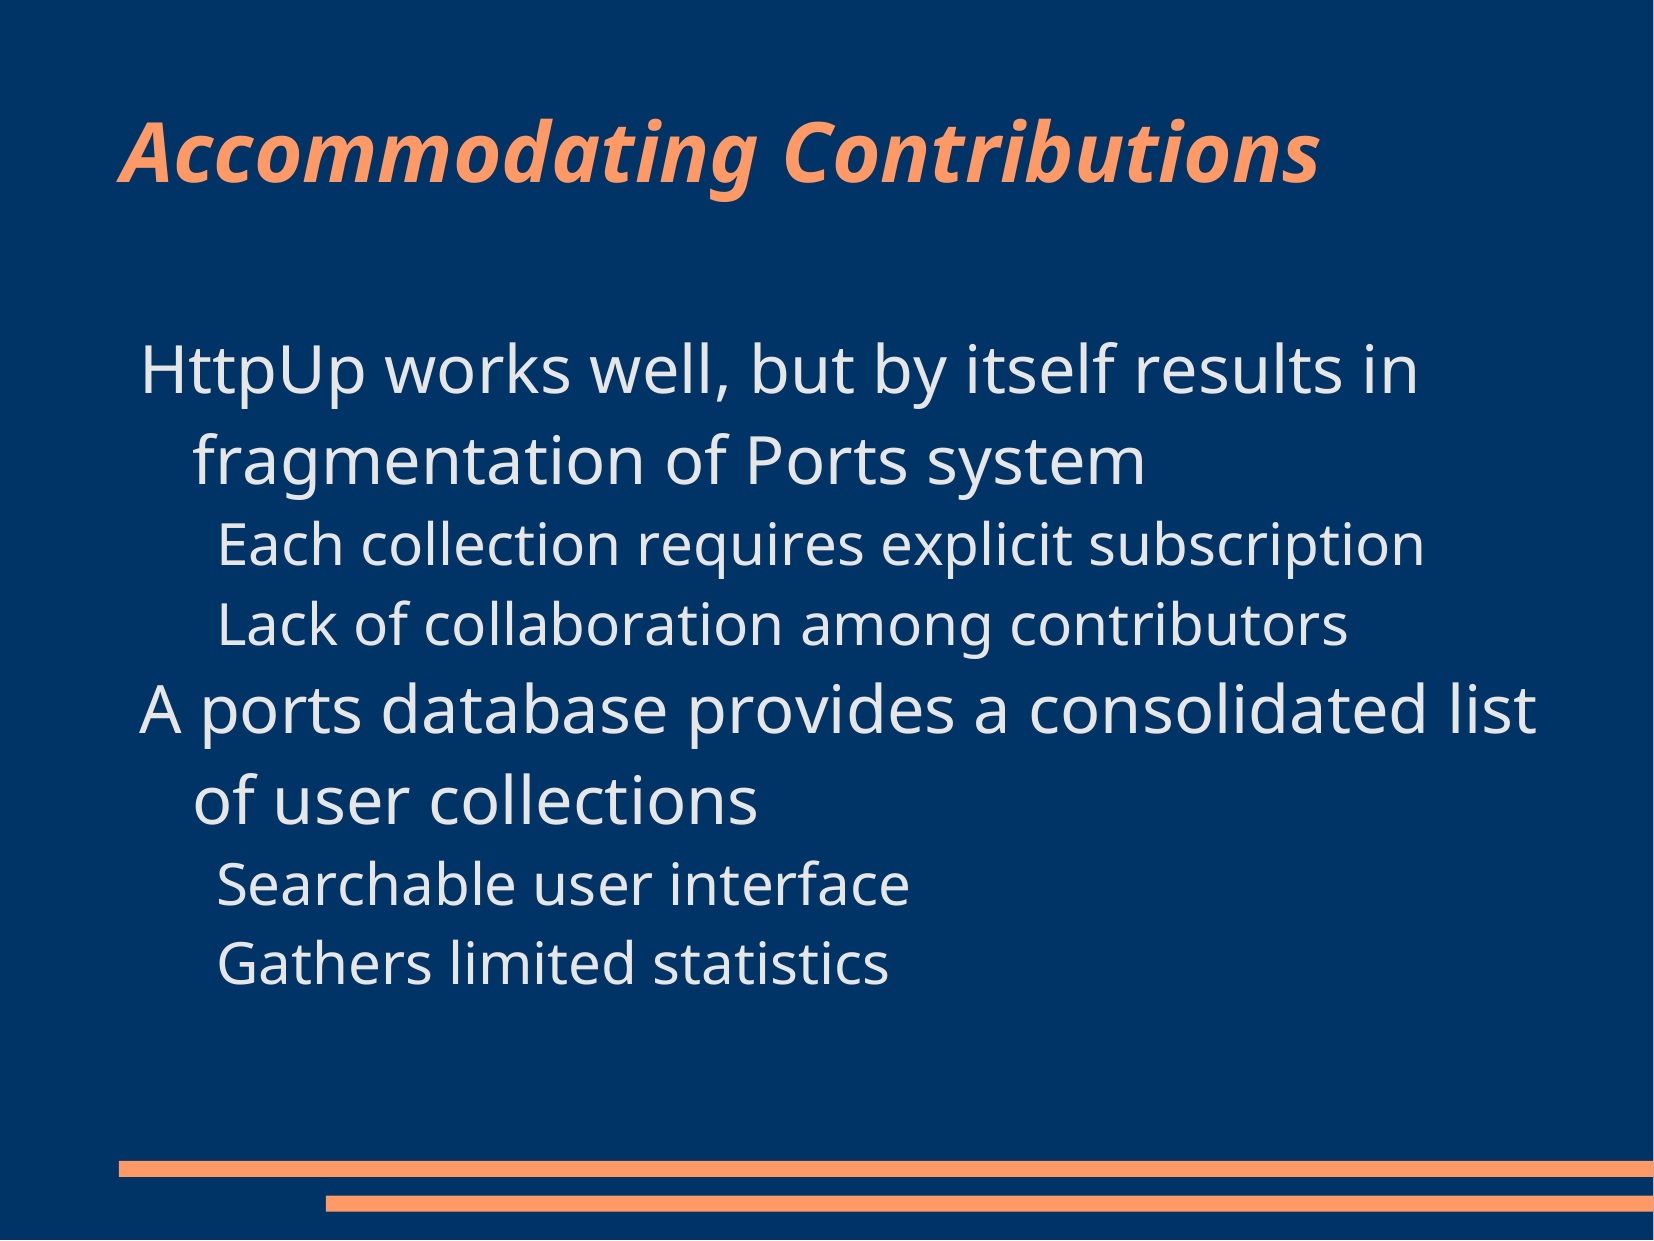

# Accommodating Contributions
HttpUp works well, but by itself results in fragmentation of Ports system
Each collection requires explicit subscription
Lack of collaboration among contributors
A ports database provides a consolidated list of user collections
Searchable user interface
Gathers limited statistics